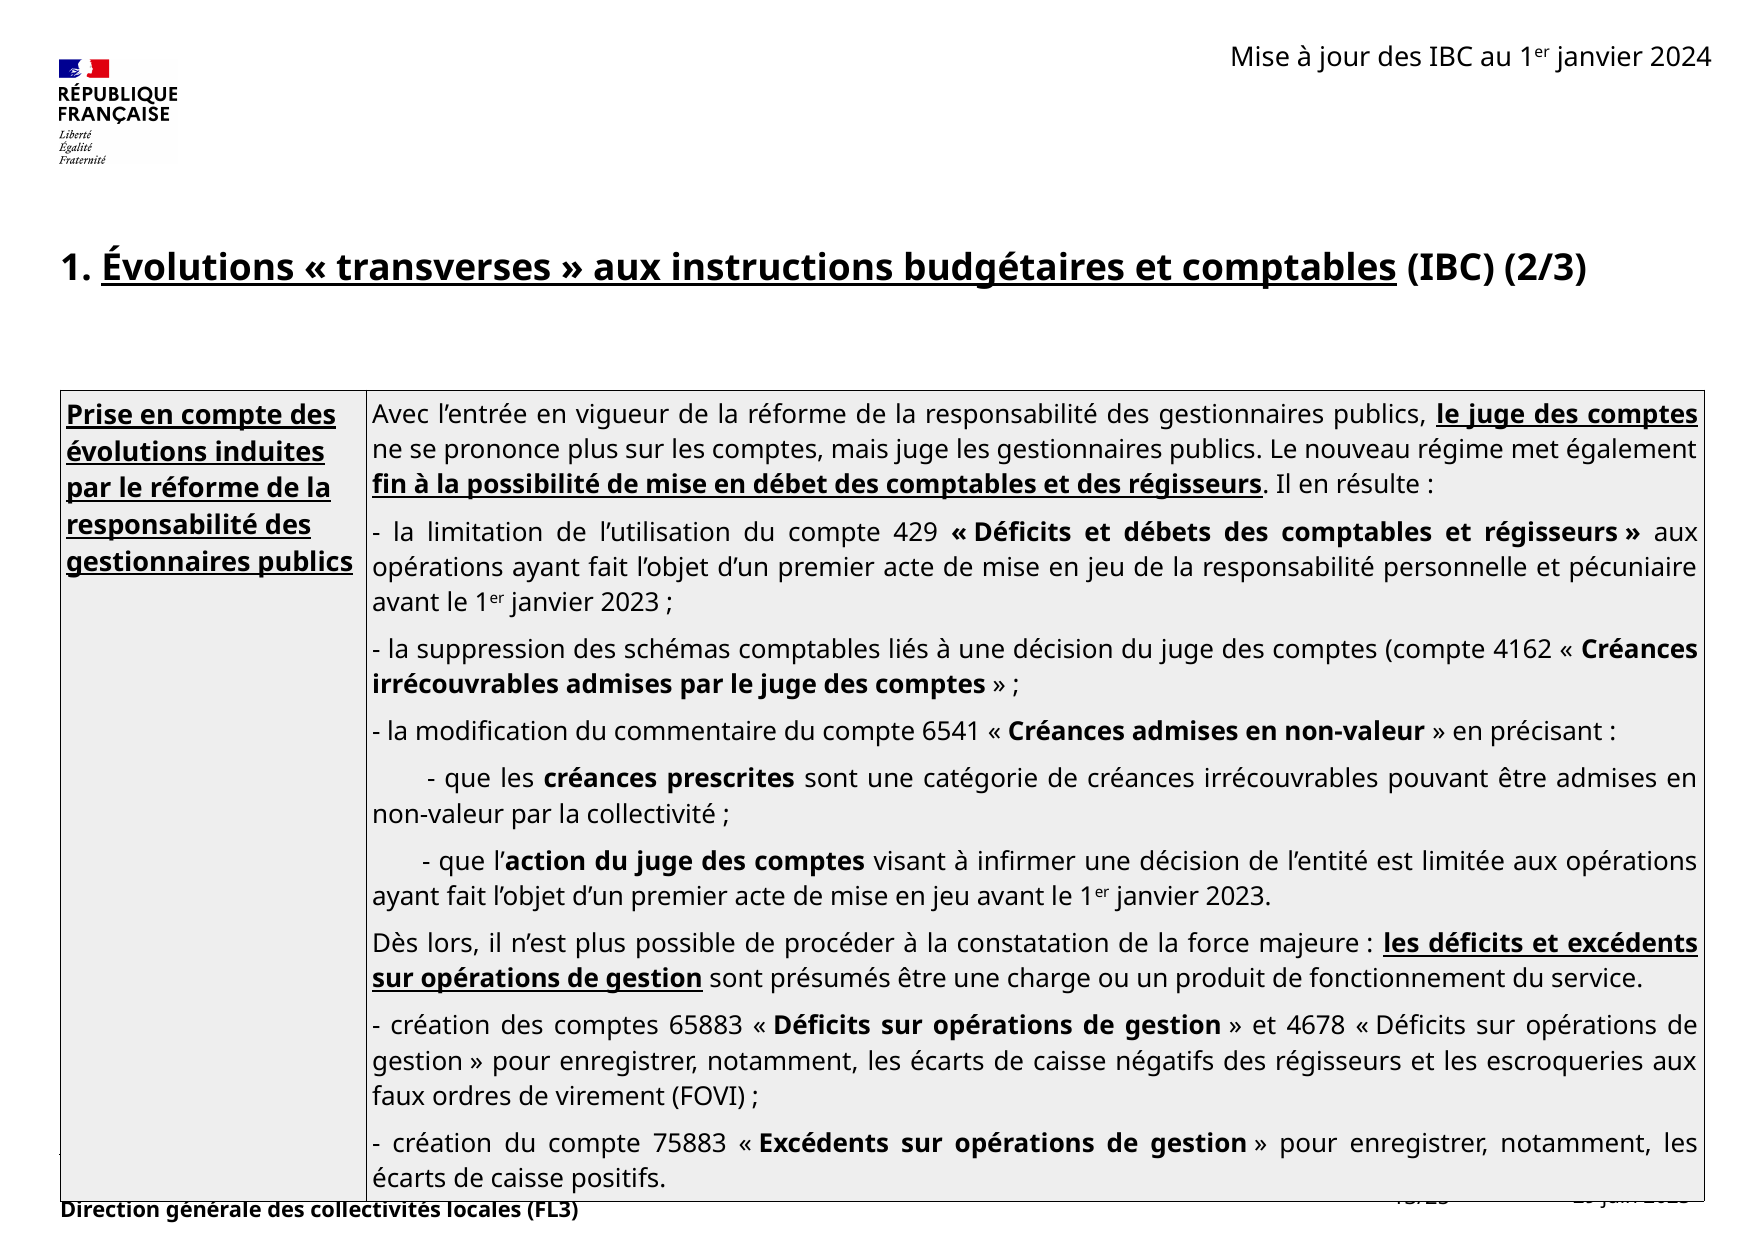

Mise à jour des IBC au 1er janvier 2024
# 1. Évolutions « transverses » aux instructions budgétaires et comptables (IBC) (2/3)
| Prise en compte des évolutions induites par le réforme de la responsabilité des gestionnaires publics | Avec l’entrée en vigueur de la réforme de la responsabilité des gestionnaires publics, le juge des comptes ne se prononce plus sur les comptes, mais juge les gestionnaires publics. Le nouveau régime met également fin à la possibilité de mise en débet des comptables et des régisseurs. Il en résulte : - la limitation de l’utilisation du compte 429 « Déficits et débets des comptables et régisseurs » aux opérations ayant fait l’objet d’un premier acte de mise en jeu de la responsabilité personnelle et pécuniaire avant le 1er janvier 2023 ; - la suppression des schémas comptables liés à une décision du juge des comptes (compte 4162 « Créances irrécouvrables admises par le juge des comptes » ; - la modification du commentaire du compte 6541 « Créances admises en non-valeur » en précisant : - que les créances prescrites sont une catégorie de créances irrécouvrables pouvant être admises en non-valeur par la collectivité ; - que l’action du juge des comptes visant à infirmer une décision de l’entité est limitée aux opérations ayant fait l’objet d’un premier acte de mise en jeu avant le 1er janvier 2023. Dès lors, il n’est plus possible de procéder à la constatation de la force majeure : les déficits et excédents sur opérations de gestion sont présumés être une charge ou un produit de fonctionnement du service. - création des comptes 65883 « Déficits sur opérations de gestion » et 4678 « Déficits sur opérations de gestion » pour enregistrer, notamment, les écarts de caisse négatifs des régisseurs et les escroqueries aux faux ordres de virement (FOVI) ; - création du compte 75883 « Excédents sur opérations de gestion » pour enregistrer, notamment, les écarts de caisse positifs. |
| --- | --- |